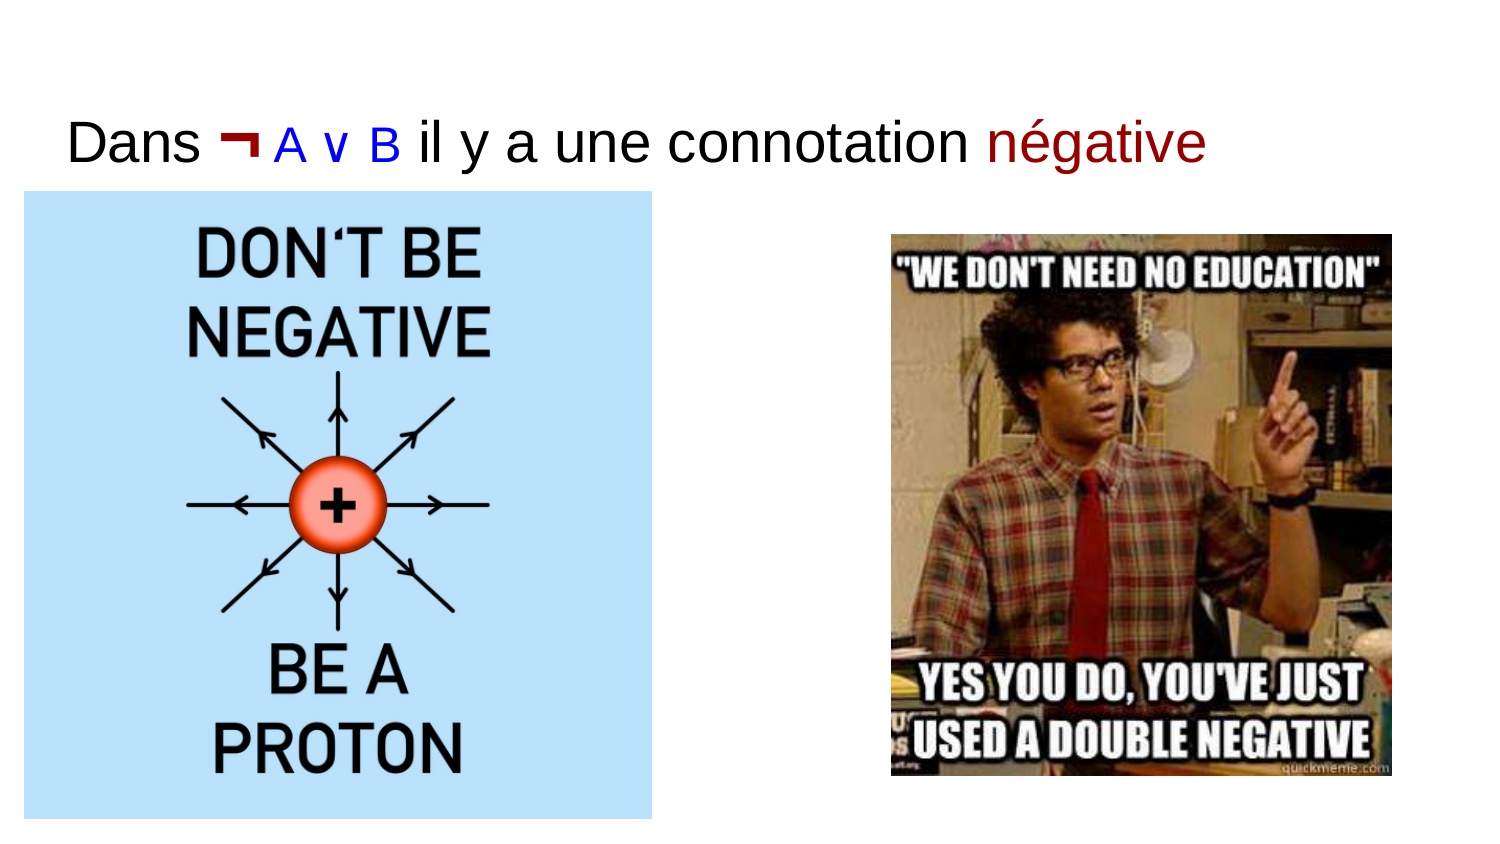

# Dans ¬ A ∨ B il y a une connotation négative